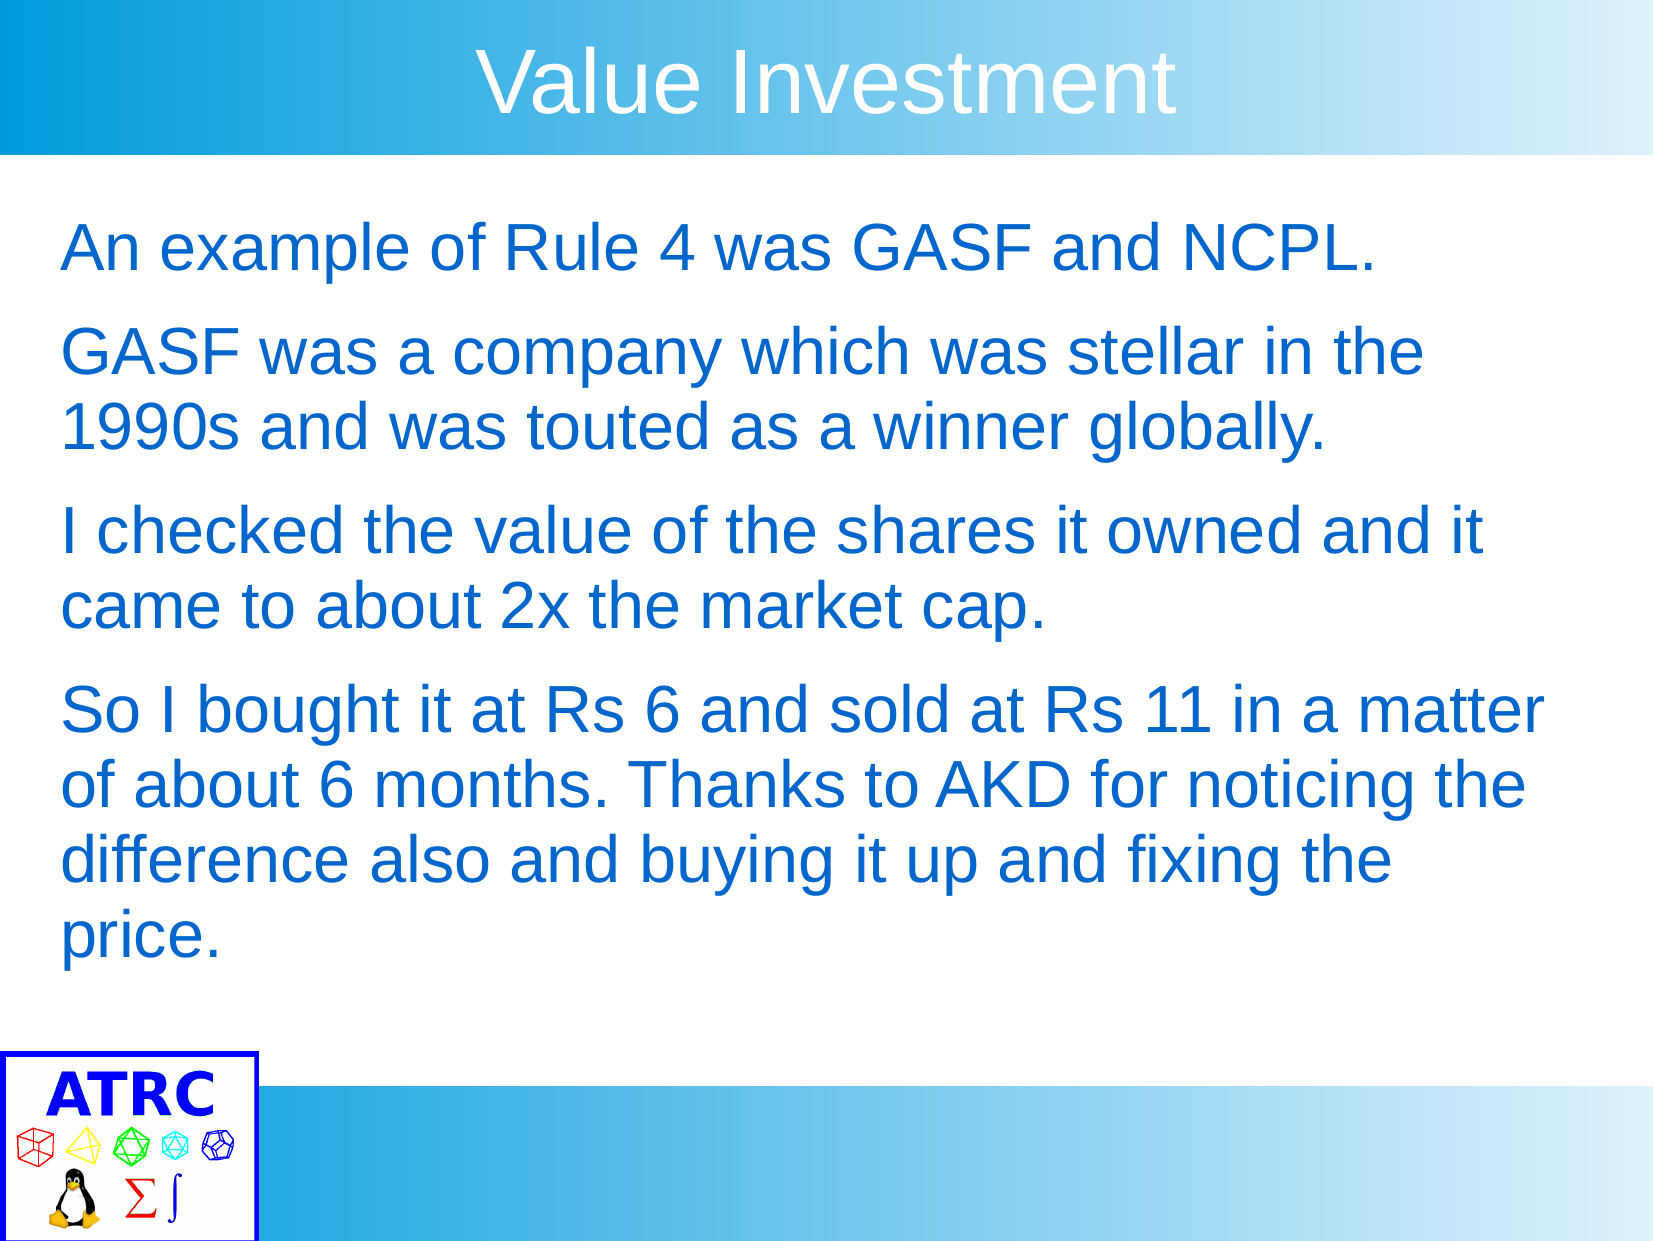

# Value Investment
An example of Rule 4 was GASF and NCPL.
GASF was a company which was stellar in the 1990s and was touted as a winner globally.
I checked the value of the shares it owned and it came to about 2x the market cap.
So I bought it at Rs 6 and sold at Rs 11 in a matter of about 6 months. Thanks to AKD for noticing the difference also and buying it up and fixing the price.